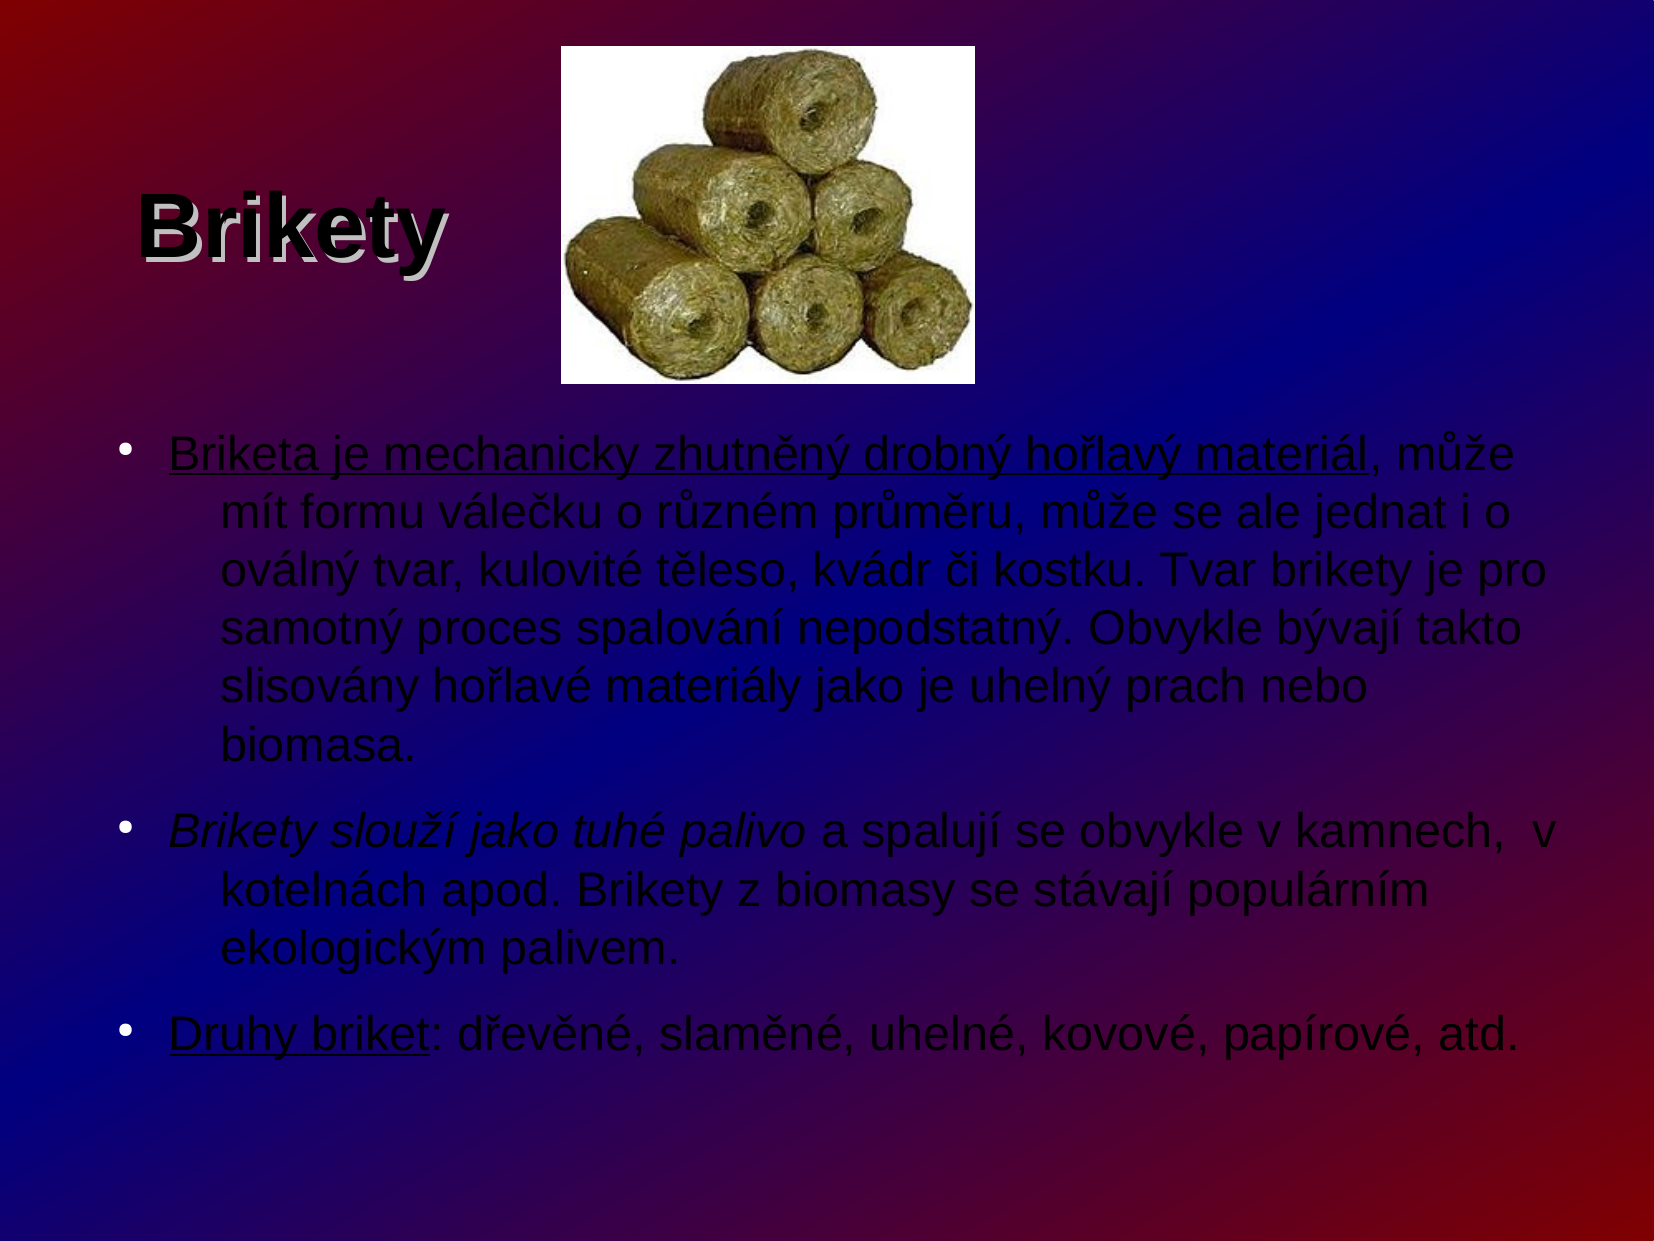

# Brikety
Briketa je mechanicky zhutněný drobný hořlavý materiál, může mít formu válečku o různém průměru, může se ale jednat i o oválný tvar, kulovité těleso, kvádr či kostku. Tvar brikety je pro samotný proces spalování nepodstatný. Obvykle bývají takto slisovány hořlavé materiály jako je uhelný prach nebo biomasa.
Brikety slouží jako tuhé palivo a spalují se obvykle v kamnech, v kotelnách apod. Brikety z biomasy se stávají populárním ekologickým palivem.
Druhy briket: dřevěné, slaměné, uhelné, kovové, papírové, atd.